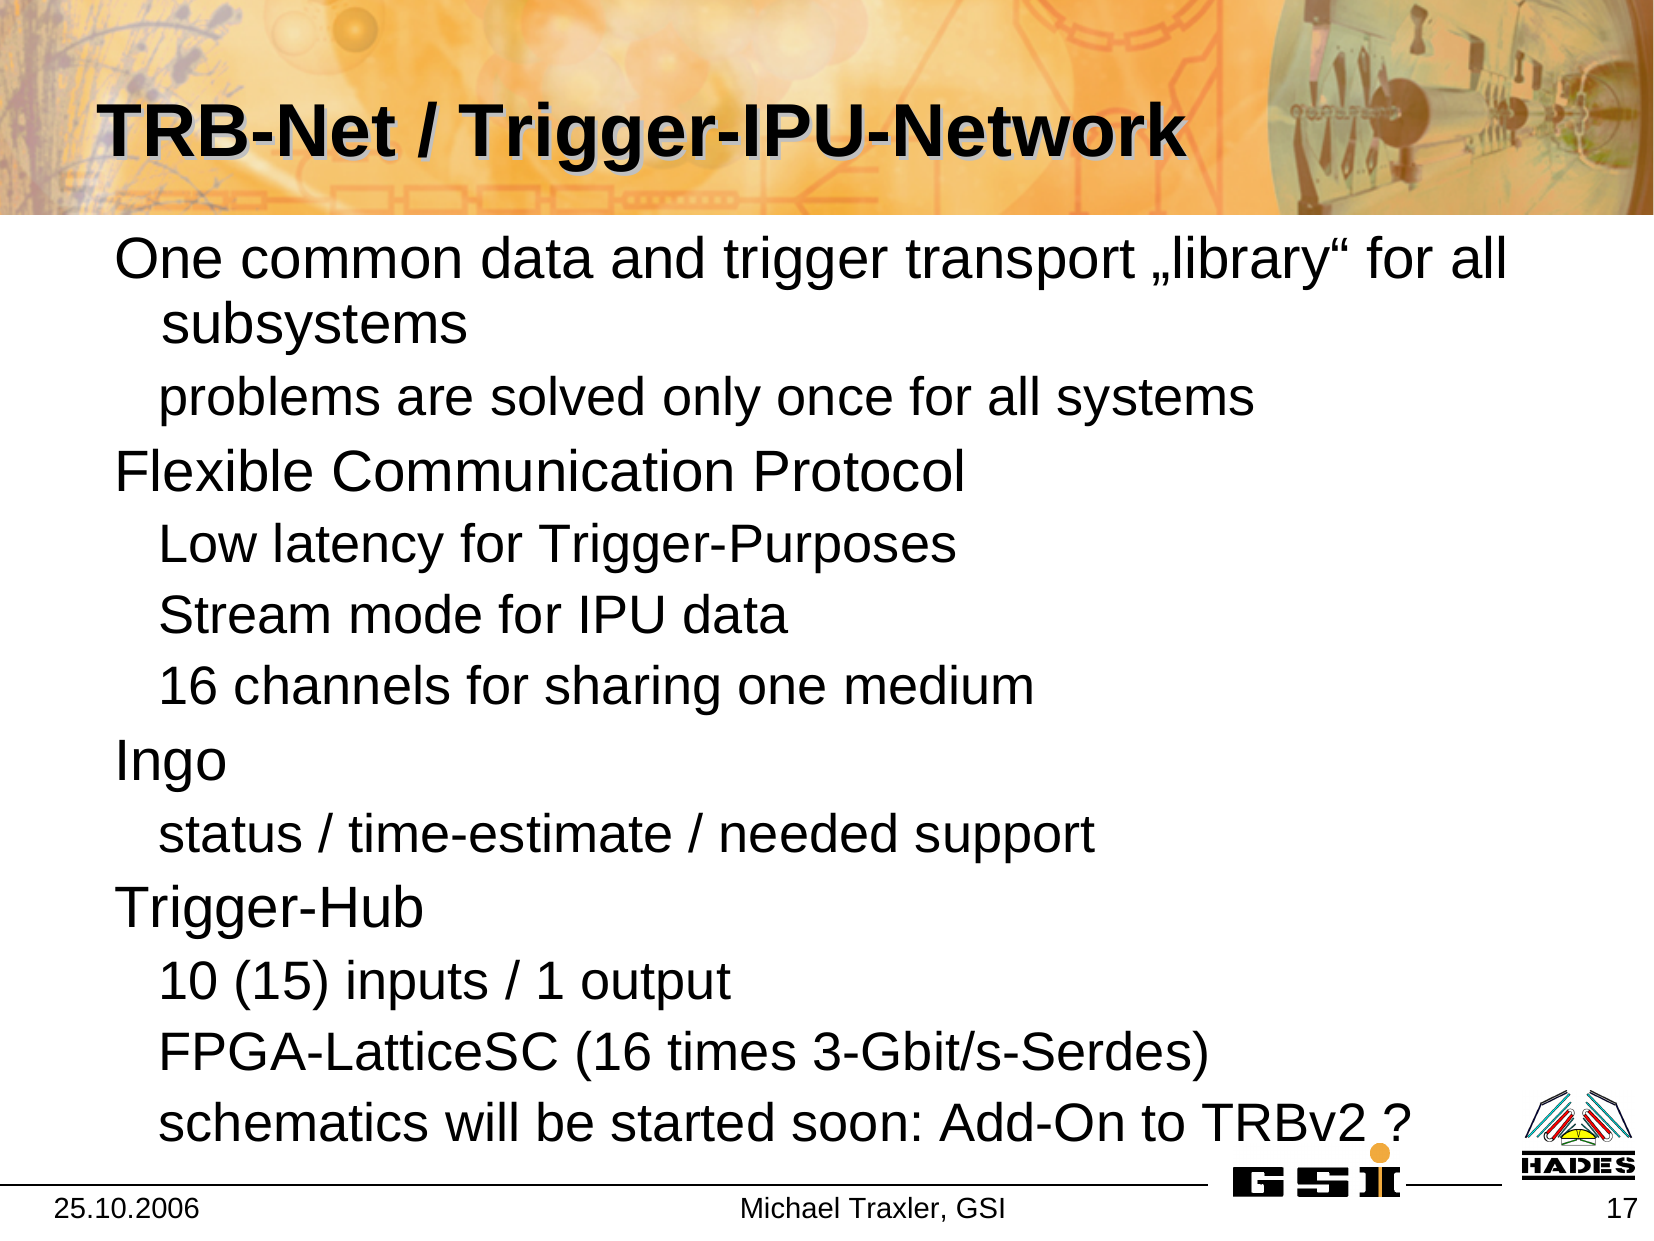

# TRB-Net / Trigger-IPU-Network
One common data and trigger transport „library“ for all subsystems
problems are solved only once for all systems
Flexible Communication Protocol
Low latency for Trigger-Purposes
Stream mode for IPU data
16 channels for sharing one medium
Ingo
status / time-estimate / needed support
Trigger-Hub
10 (15) inputs / 1 output
FPGA-LatticeSC (16 times 3-Gbit/s-Serdes)
schematics will be started soon: Add-On to TRBv2 ?
25.10.2006
Michael Traxler, GSI
17